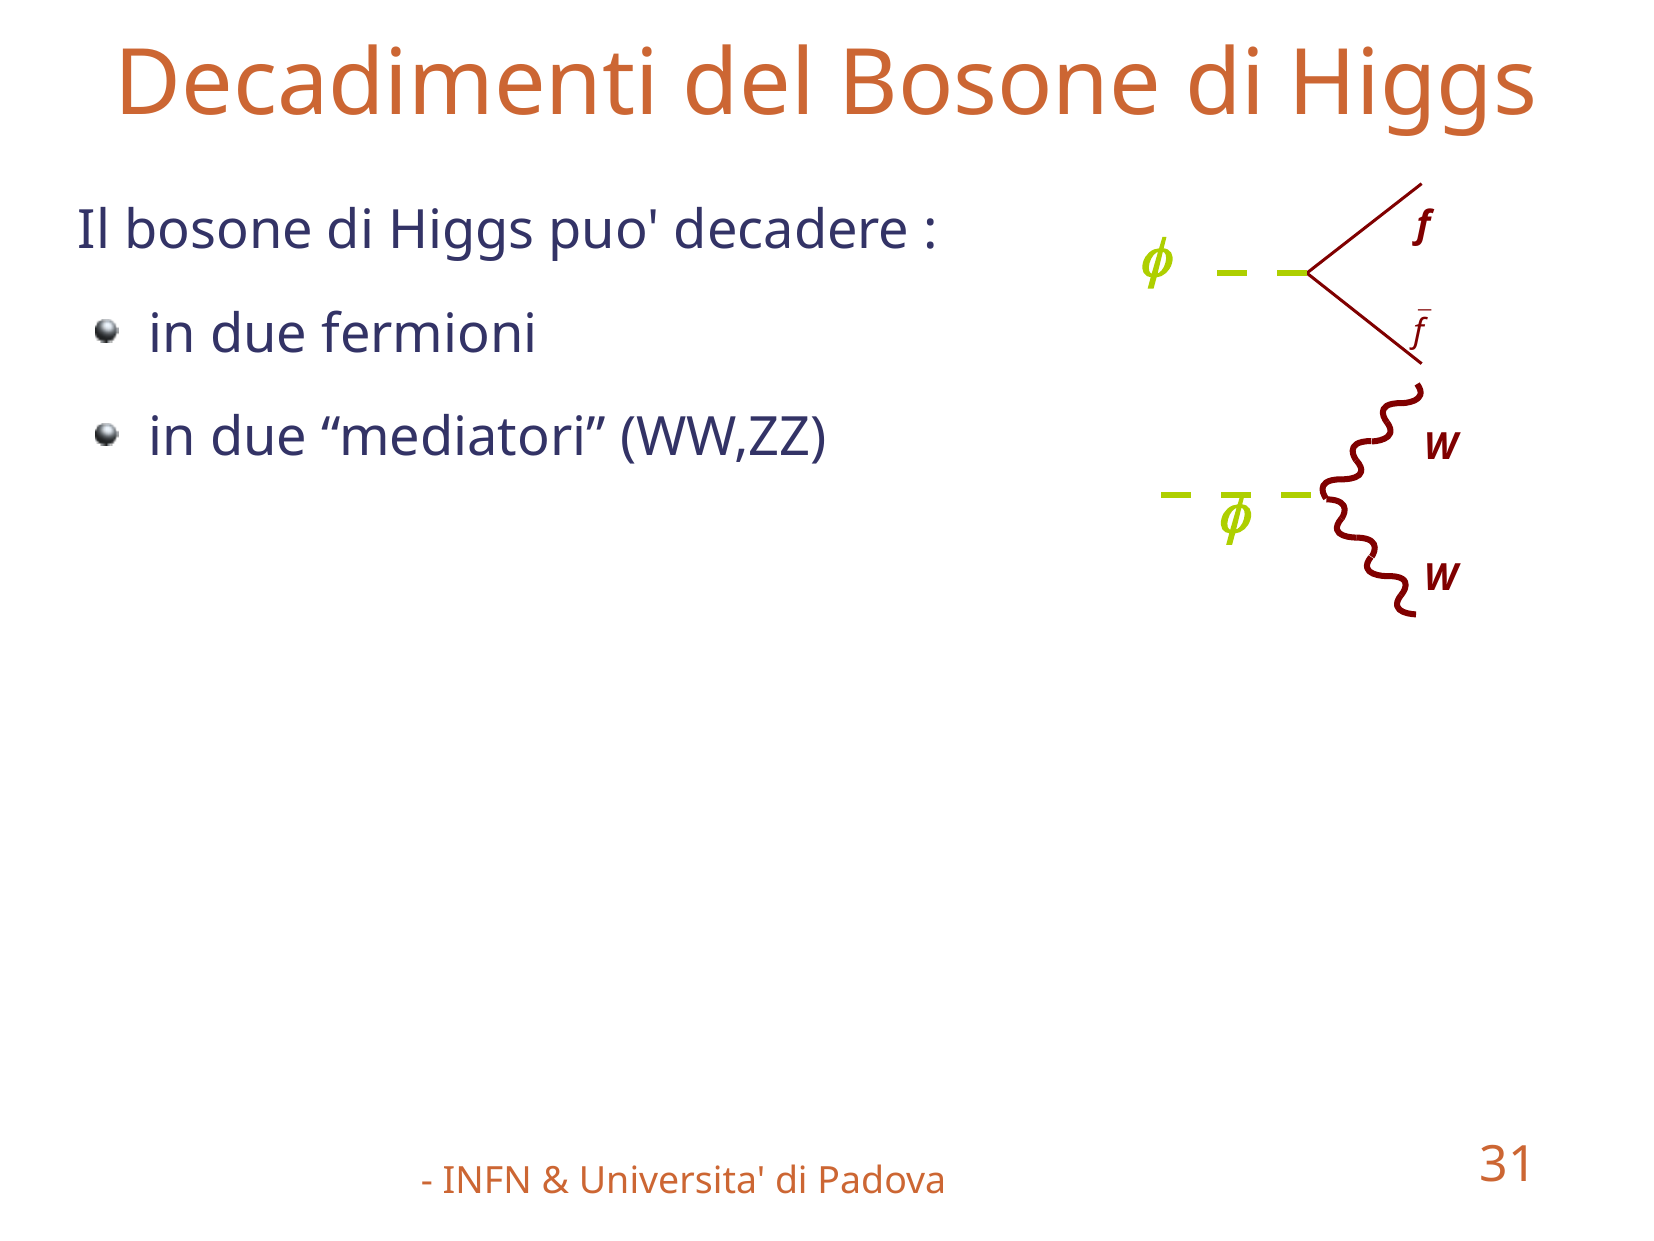

# Decadimenti del Bosone di Higgs
f
f
Il bosone di Higgs puo' decadere :
in due fermioni
in due “mediatori” (WW,ZZ)
W
f
W